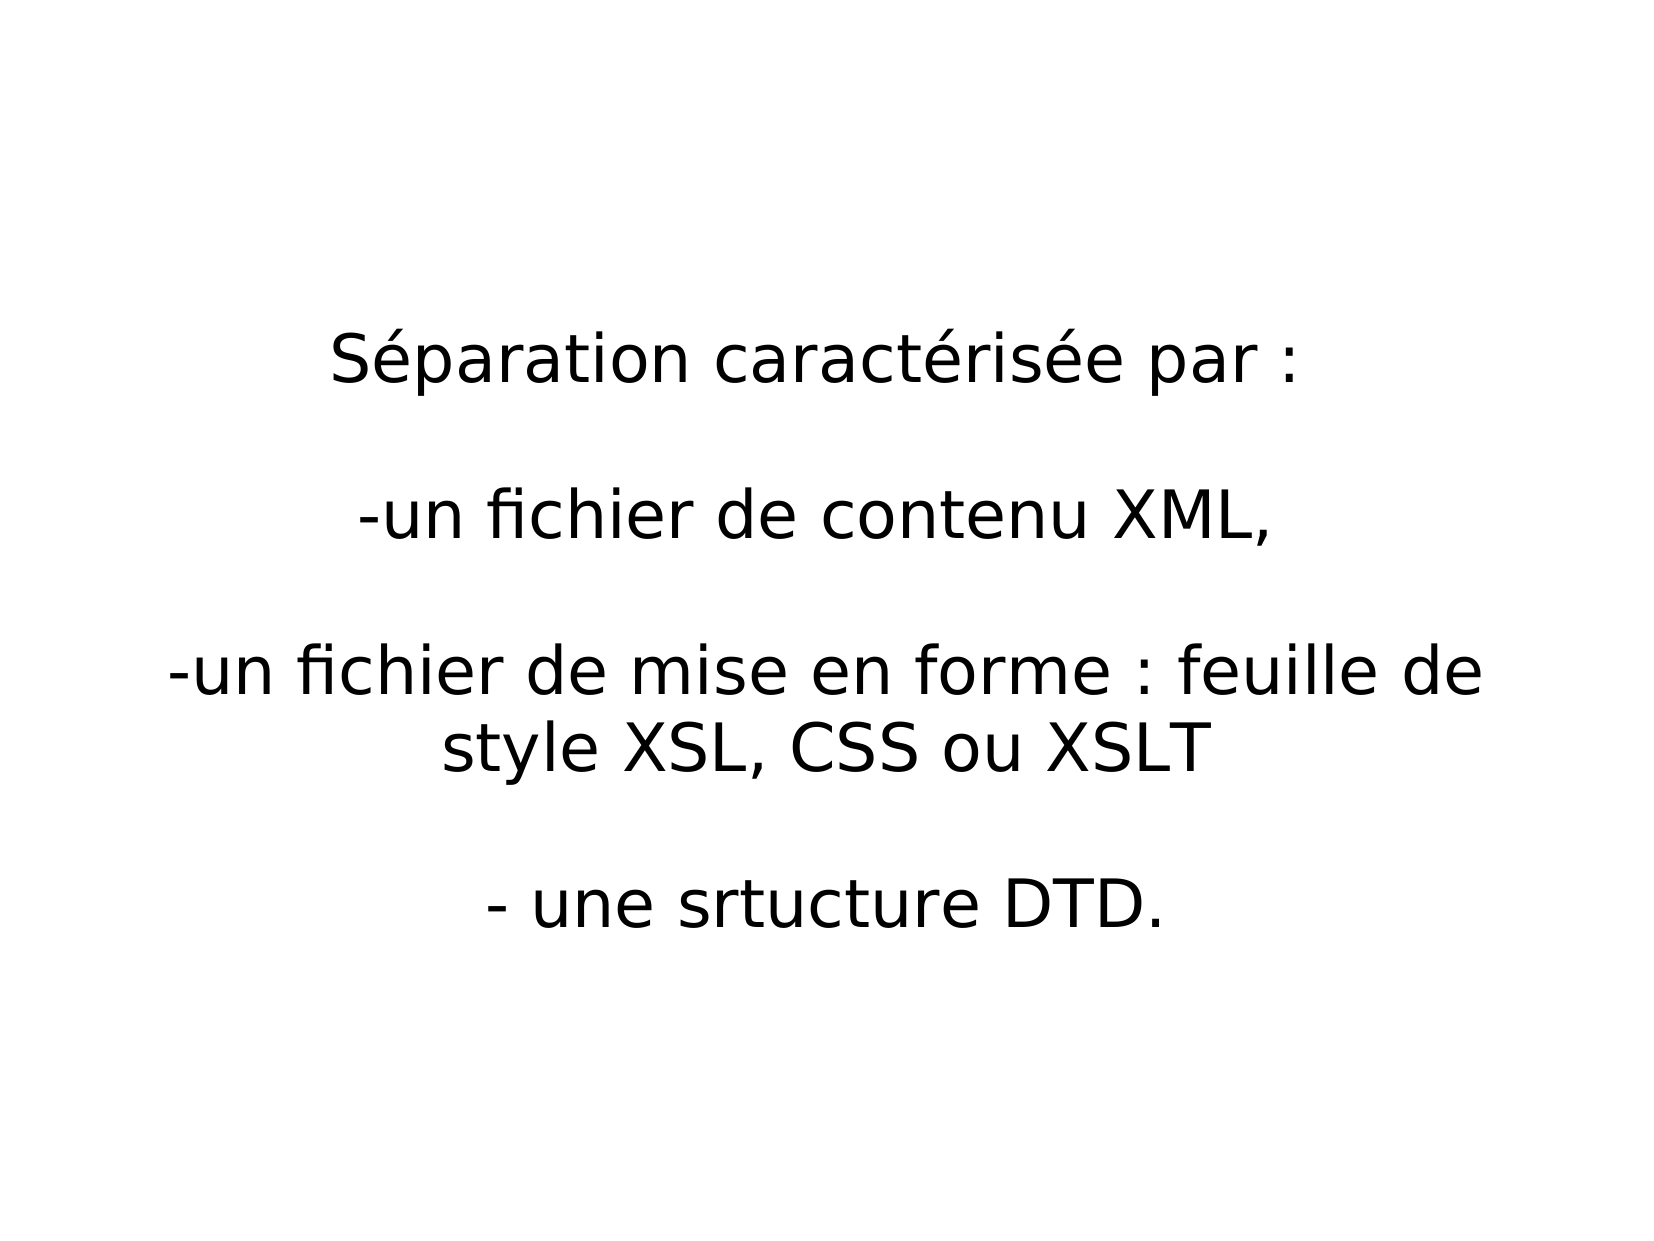

Séparation caractérisée par :
-un fichier de contenu XML,
-un fichier de mise en forme : feuille de style XSL, CSS ou XSLT
- une srtucture DTD.